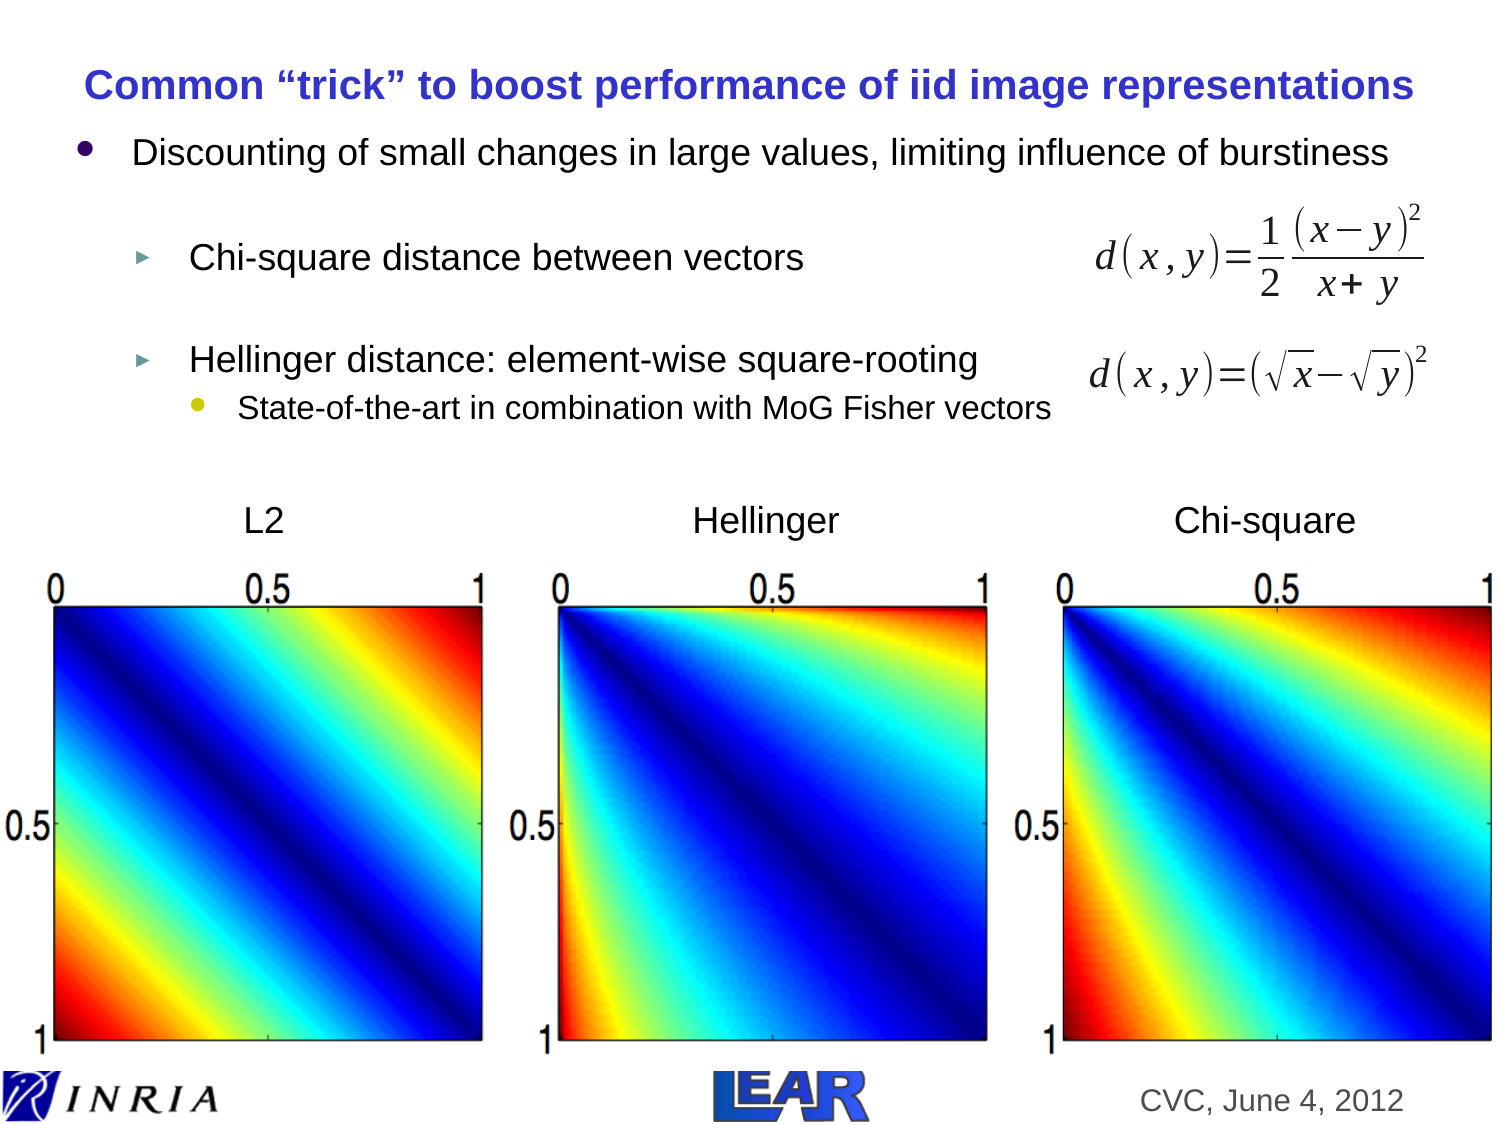

# Common “trick” to boost performance of iid image representations
Discounting of small changes in large values, limiting influence of burstiness
Chi-square distance between vectors
Hellinger distance: element-wise square-rooting
State-of-the-art in combination with MoG Fisher vectors
 L2			 Hellinger		 Chi-square